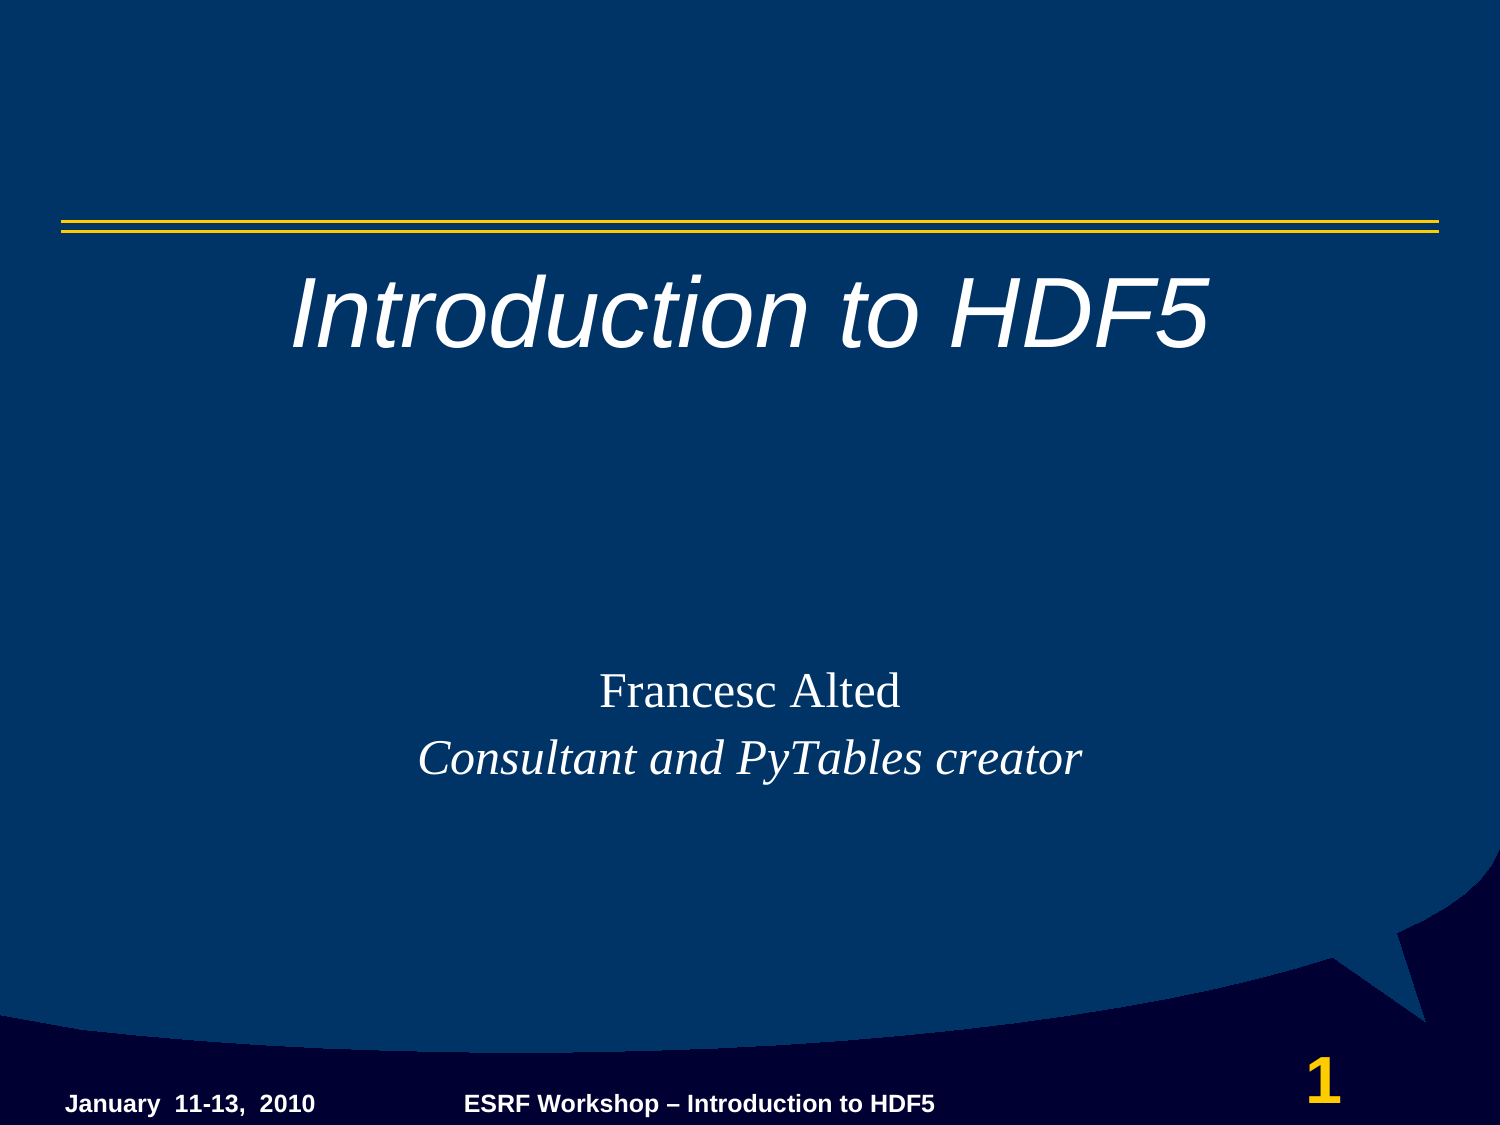

# Introduction to HDF5
Francesc Alted
Consultant and PyTables creator
January 11-13, 2010
ESRF Workshop – Introduction to HDF5